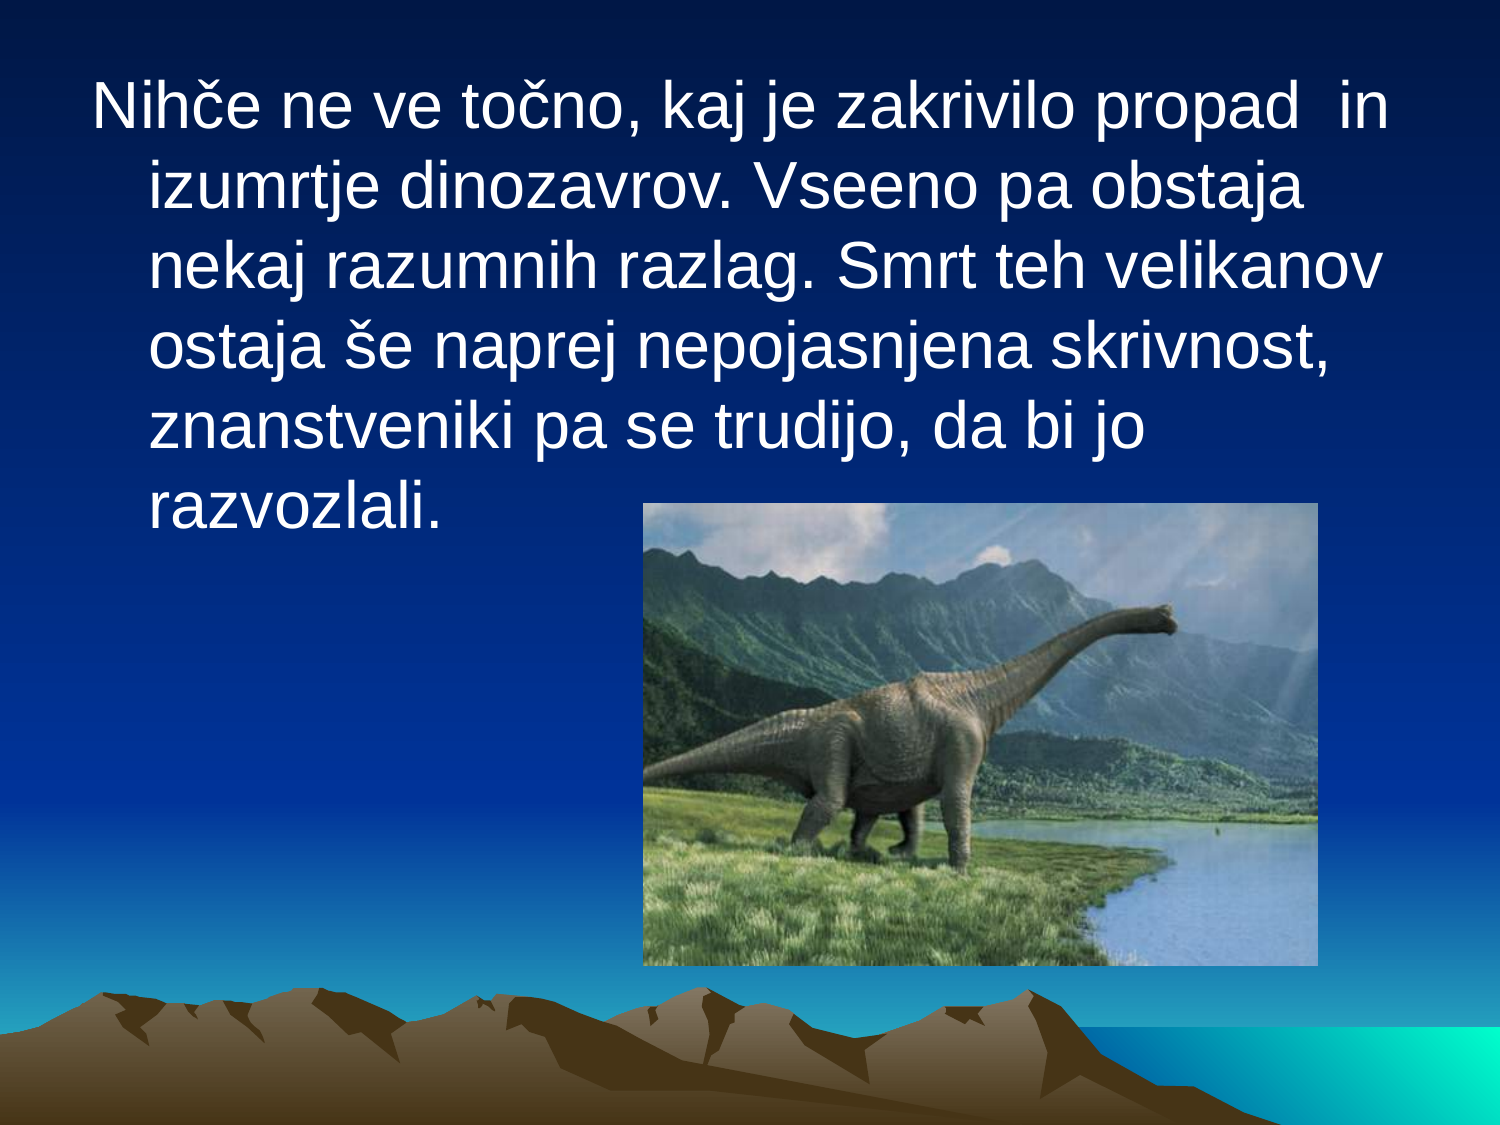

# Nihče ne ve točno, kaj je zakrivilo propad in izumrtje dinozavrov. Vseeno pa obstaja nekaj razumnih razlag. Smrt teh velikanov ostaja še naprej nepojasnjena skrivnost, znanstveniki pa se trudijo, da bi jo razvozlali.